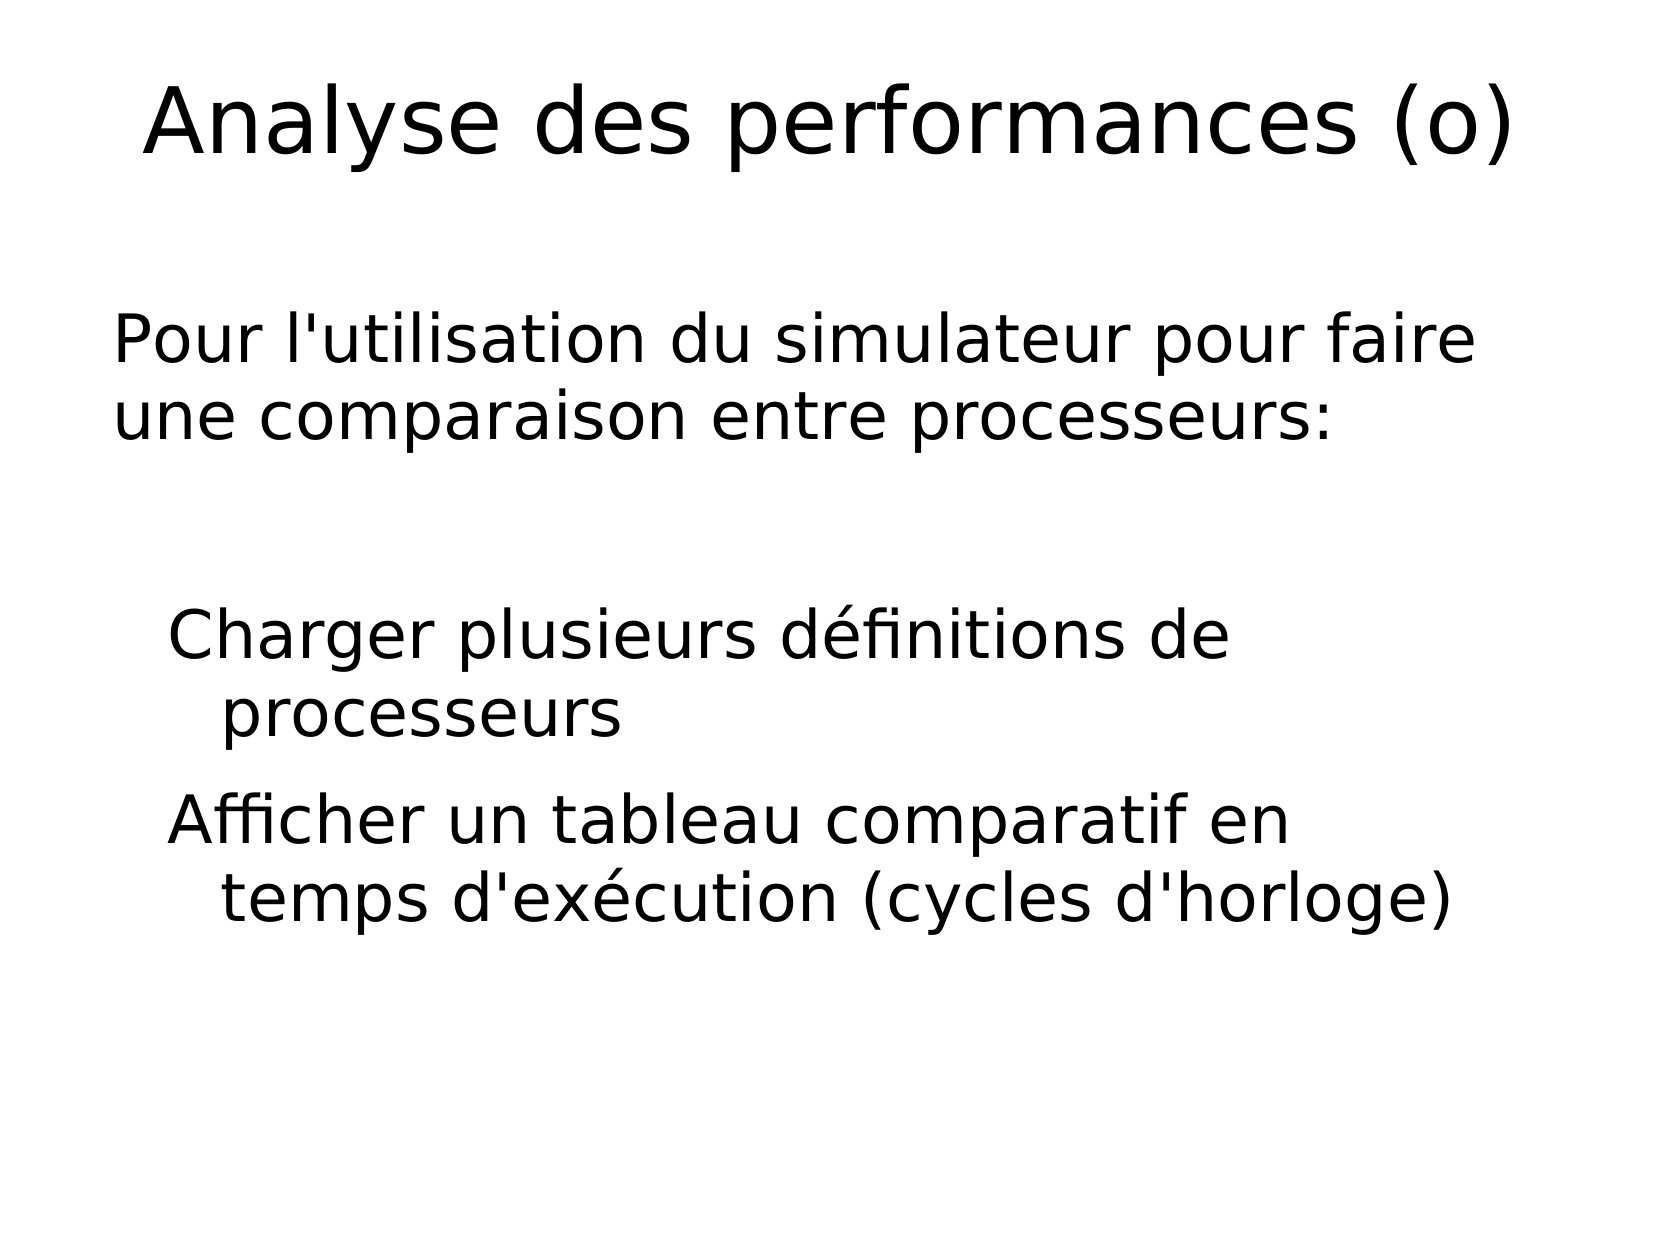

# Analyse des performances (o)
Pour l'utilisation du simulateur pour faire une comparaison entre processeurs:
Charger plusieurs définitions de processeurs
Afficher un tableau comparatif en temps d'exécution (cycles d'horloge)